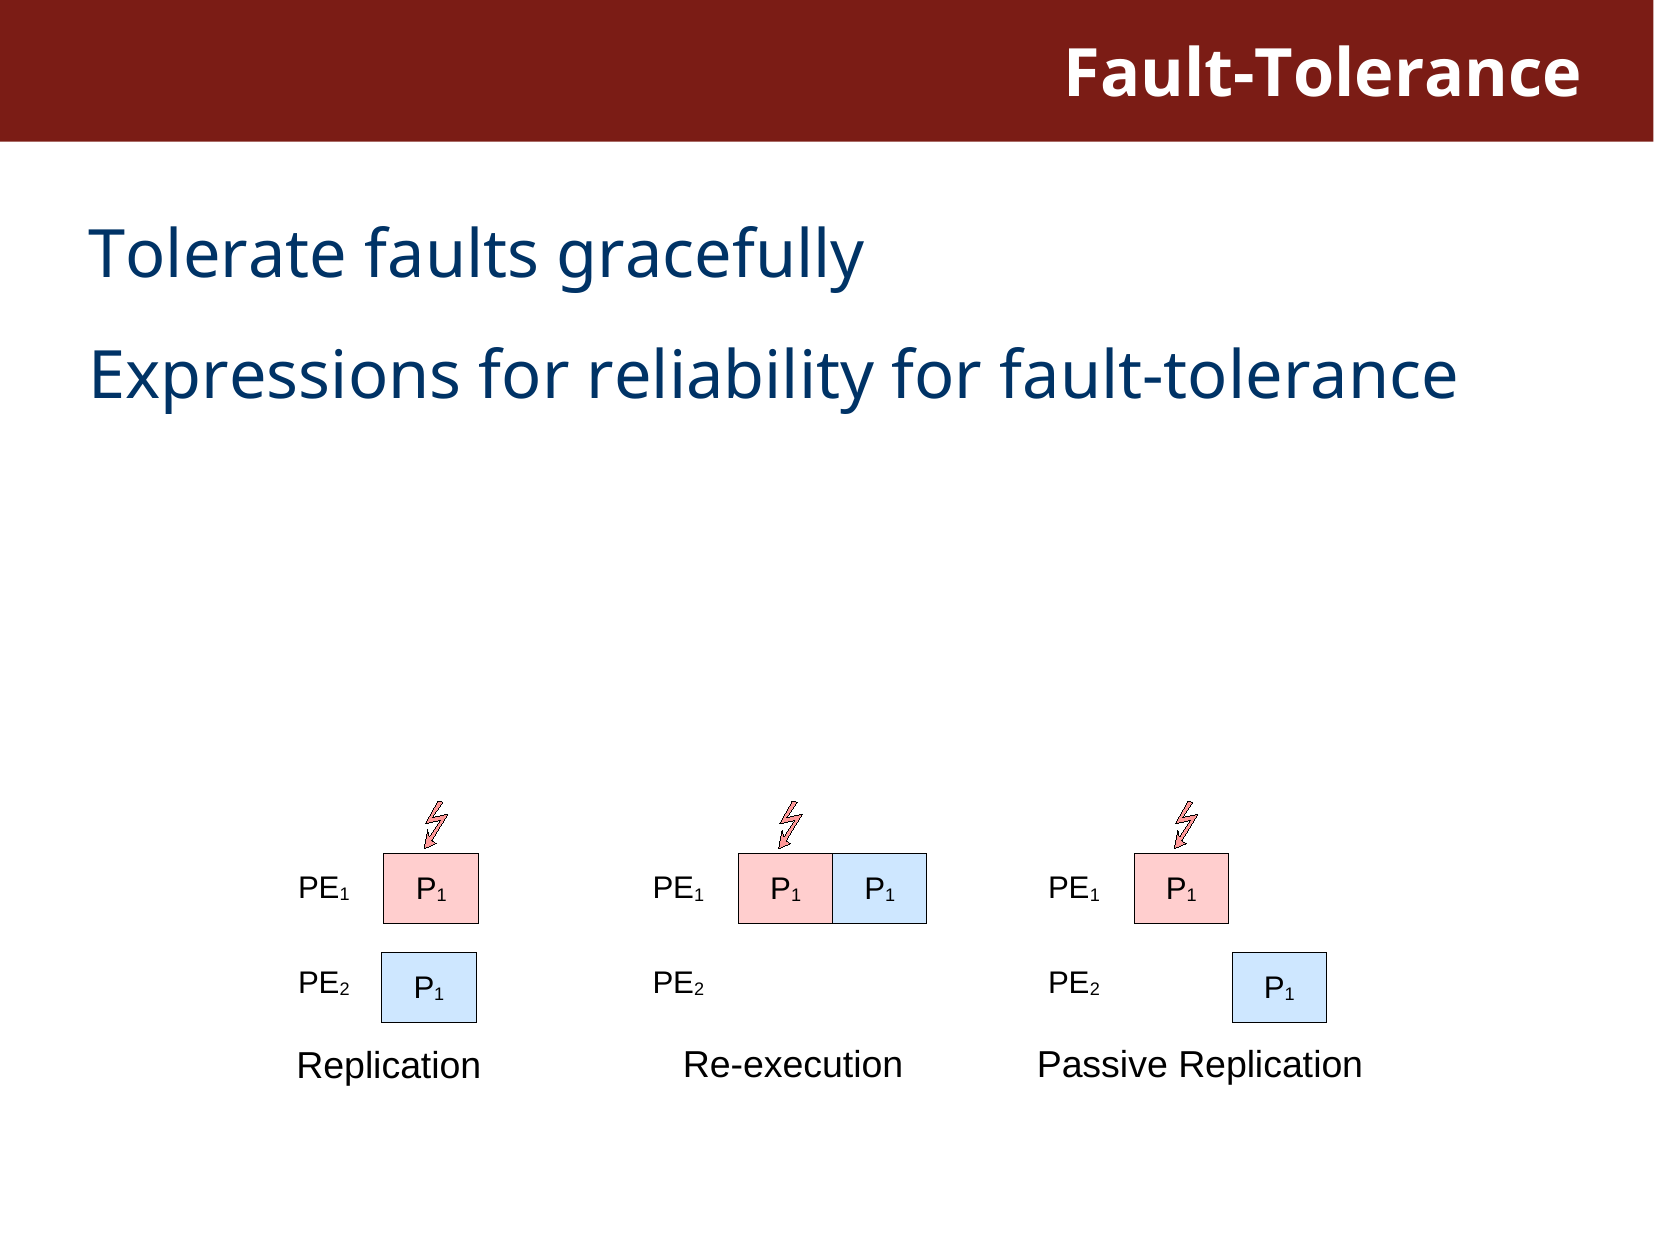

# Fault-Tolerance
Tolerate faults gracefully
Expressions for reliability for fault-tolerance
PE1
P1
PE2
P1
Replication
PE1
P1
P1
PE2
Re-execution
PE1
P1
PE2
P1
Passive Replication